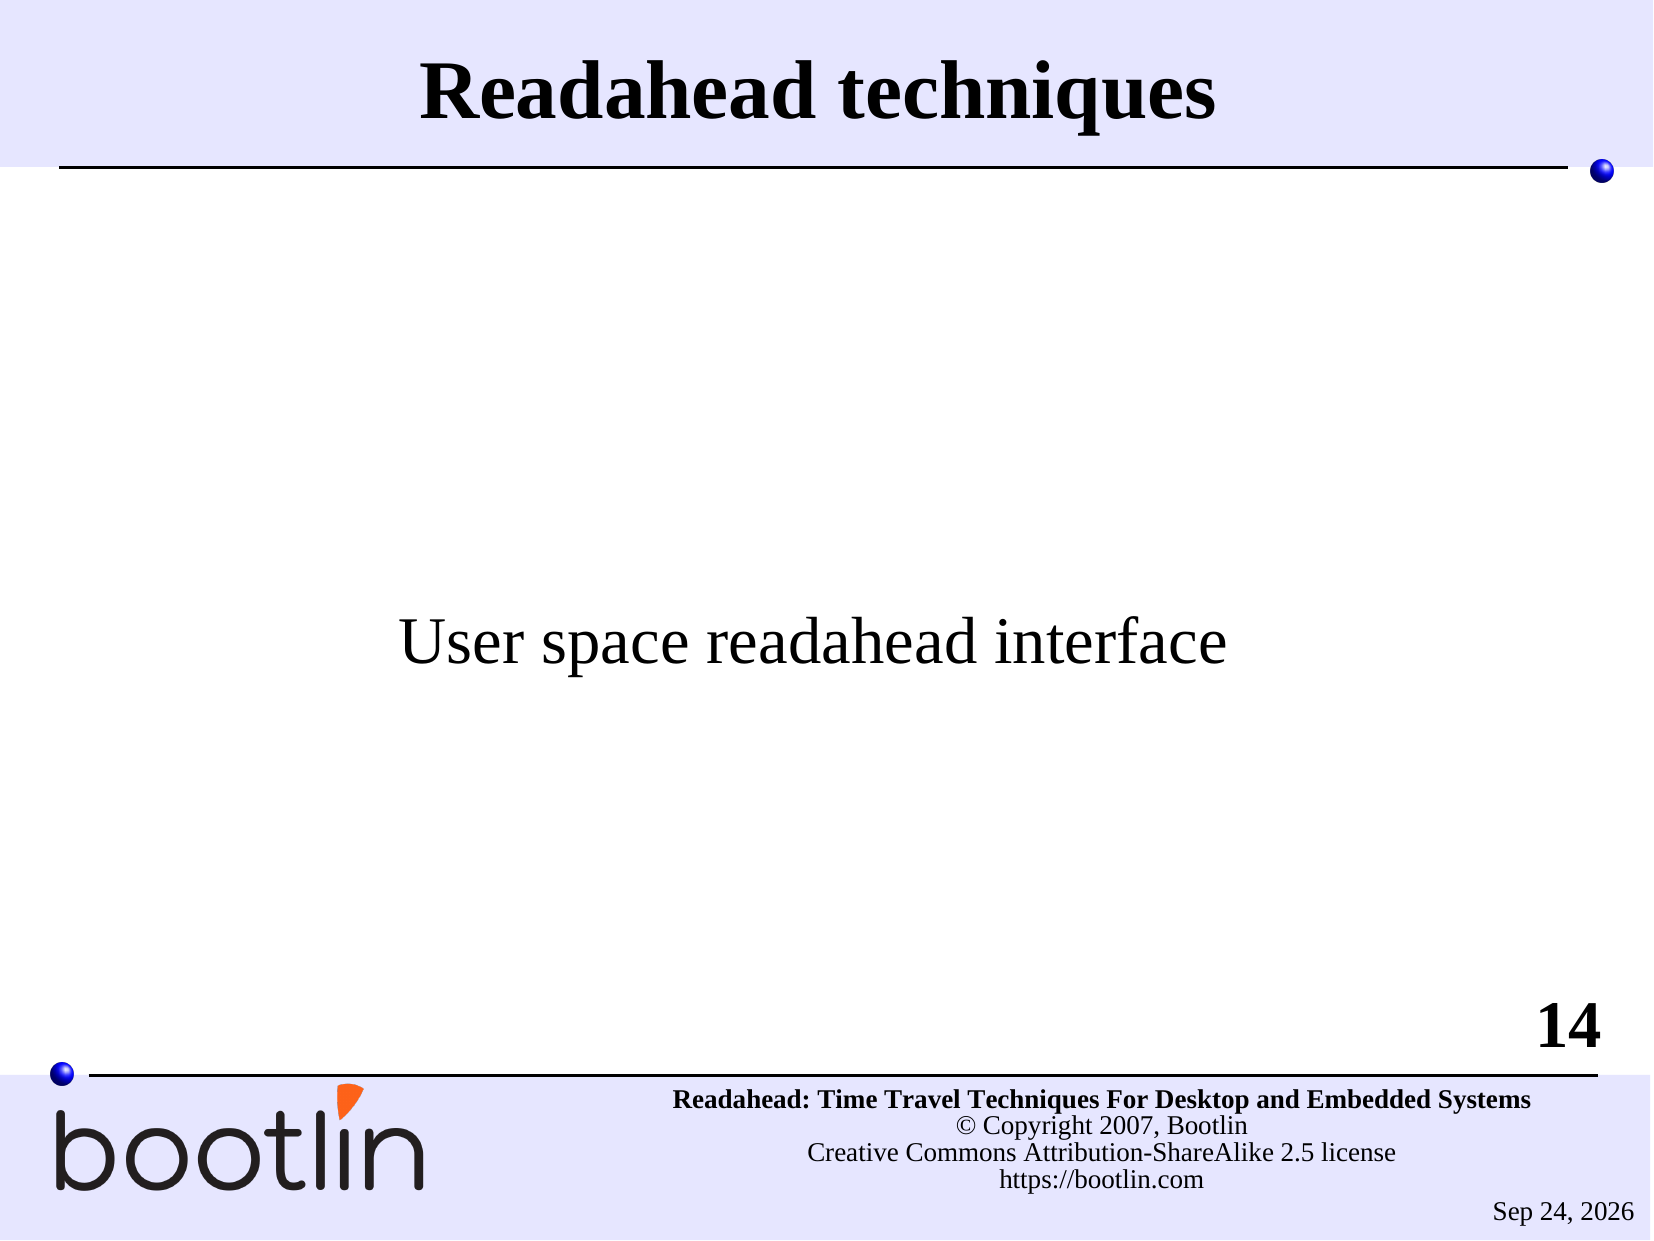

# Readahead techniques
User space readahead interface